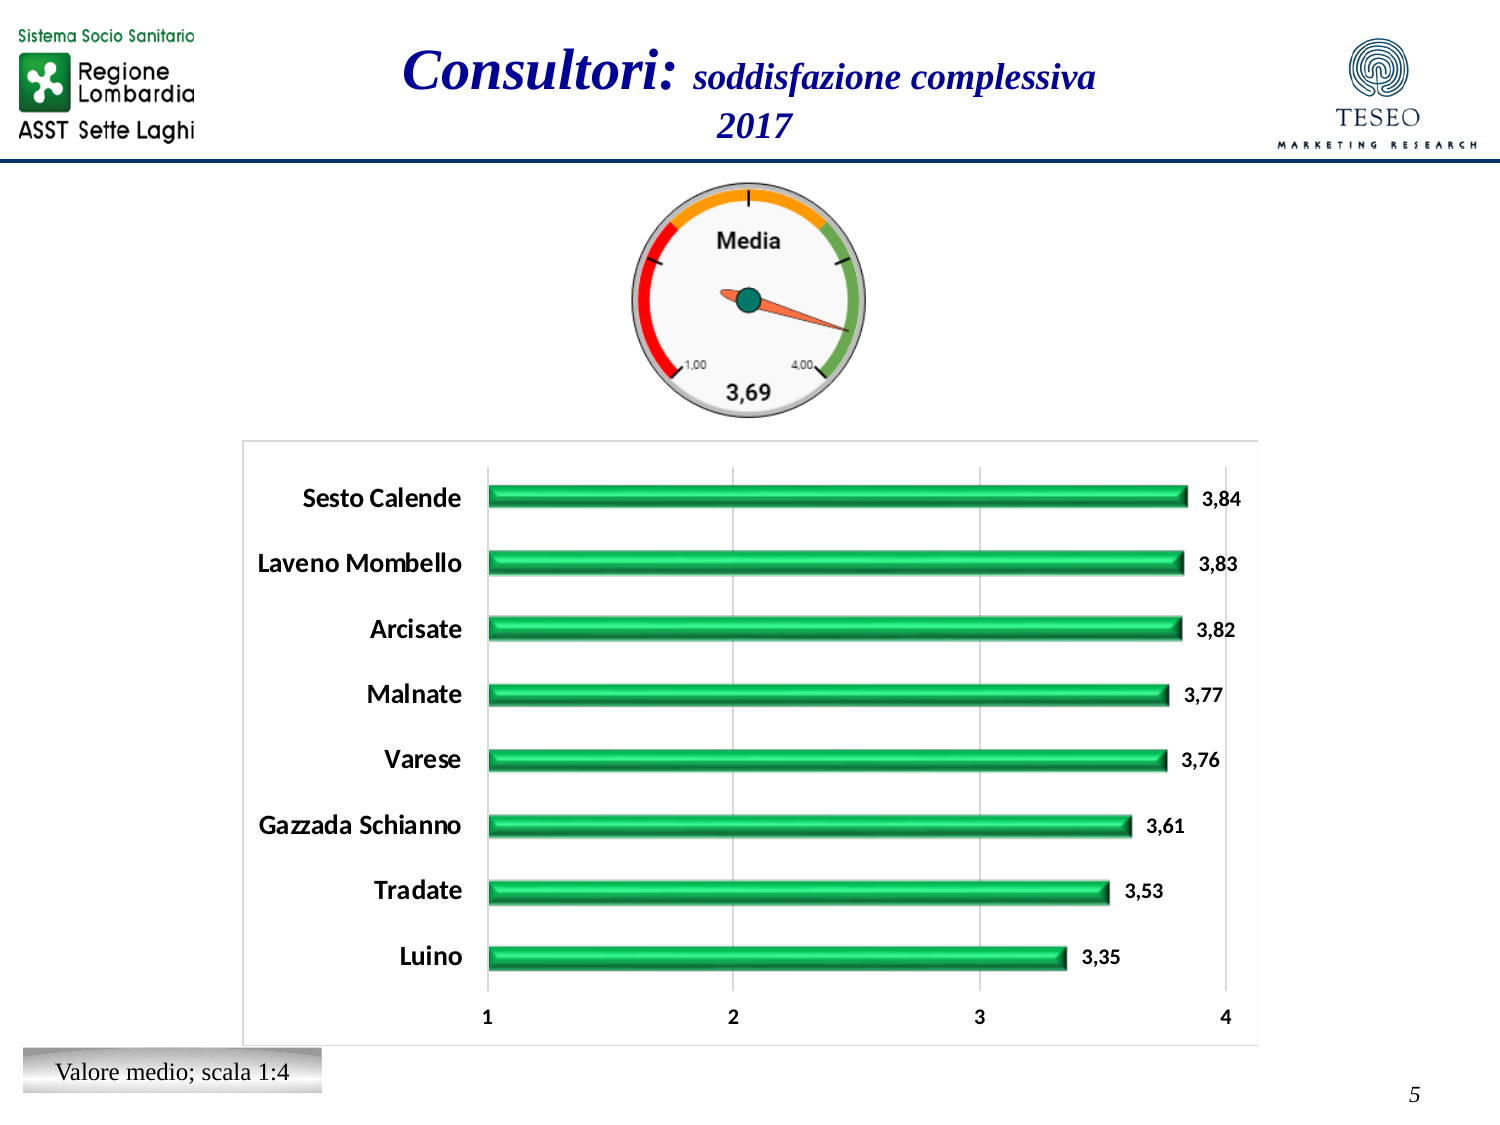

Consultori: soddisfazione complessiva
 2017
Valore medio; scala 1:4